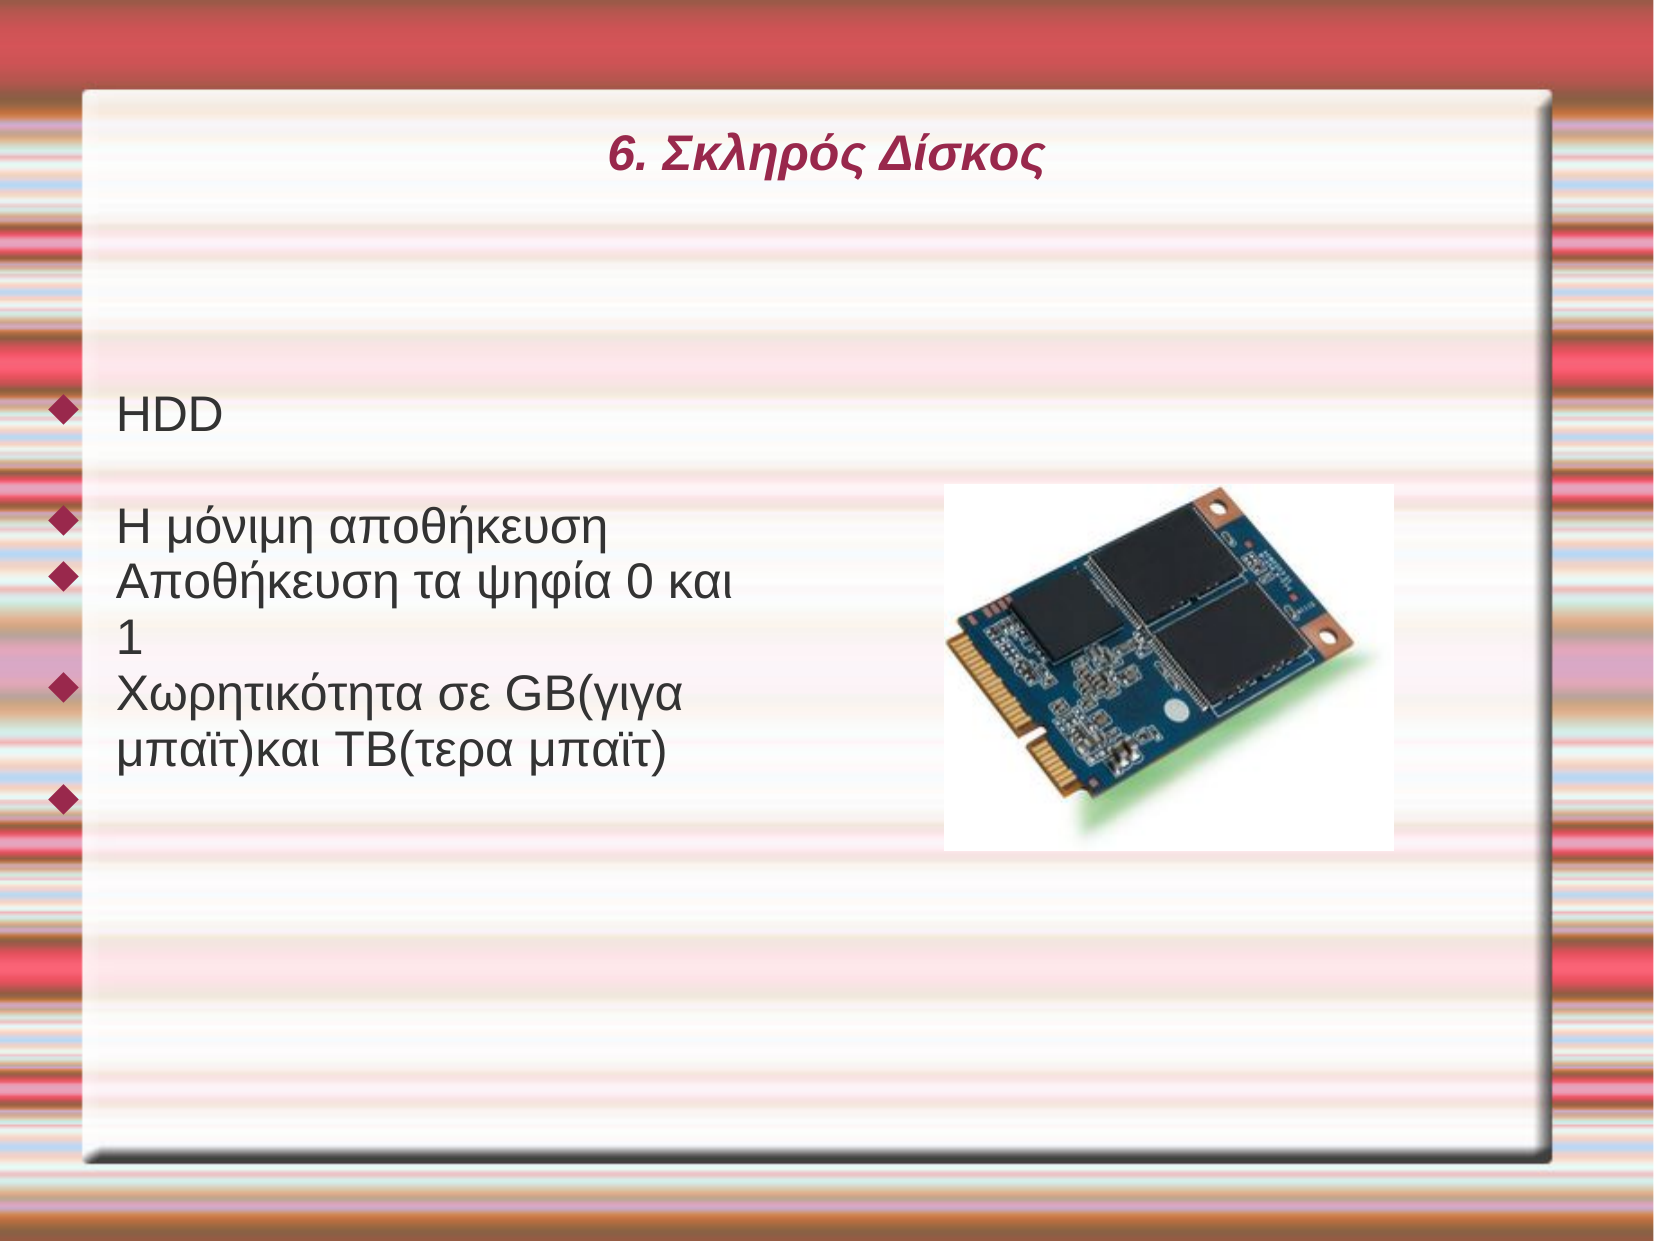

# 6. Σκληρός Δίσκος
HDD
Η μόνιμη αποθήκευση
Αποθήκευση τα ψηφία 0 και 1
Χωρητικότητα σε GB(γιγα μπαϊτ)και TB(τερα μπαϊτ)